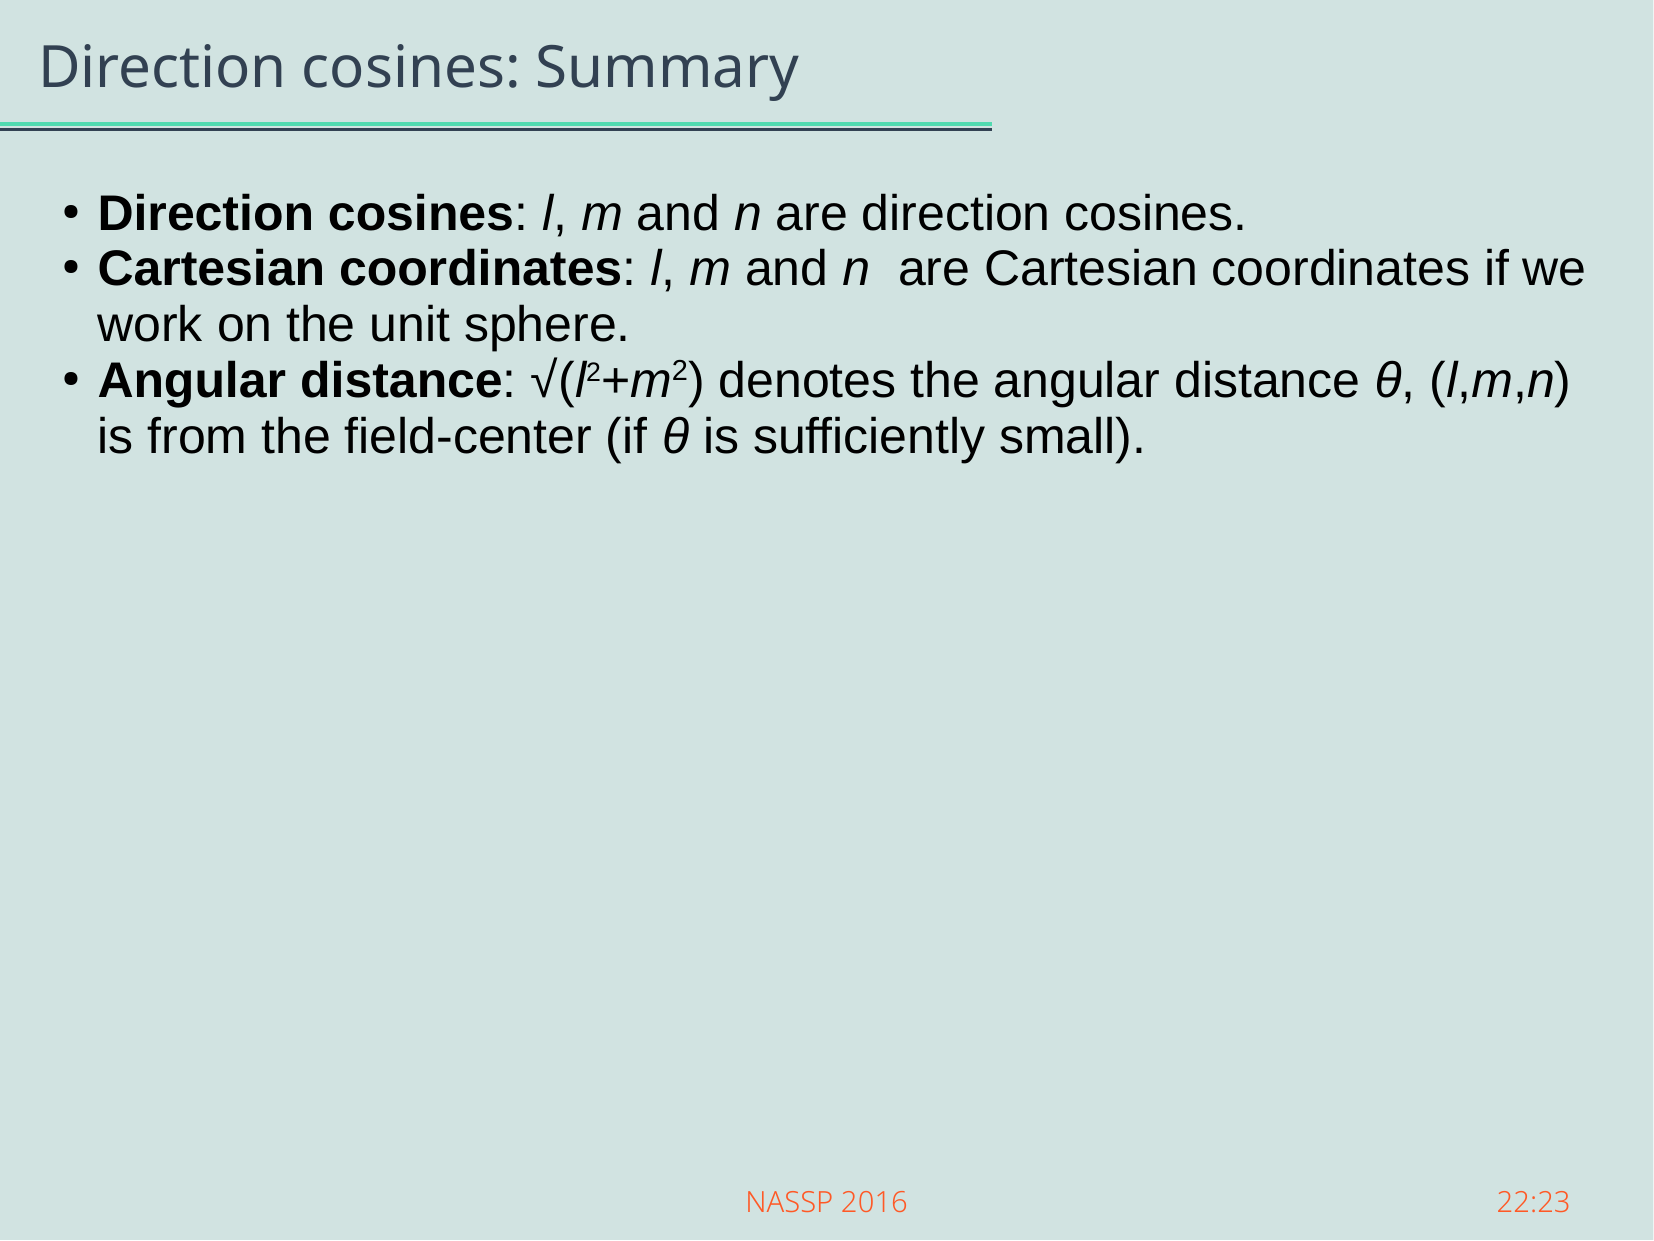

Direction cosines: Summary
Direction cosines: l, m and n are direction cosines.
Cartesian coordinates: l, m and n are Cartesian coordinates if we work on the unit sphere.
Angular distance: √(l2+m2) denotes the angular distance θ, (l,m,n) is from the field-center (if θ is sufficiently small).
NASSP 2016
22